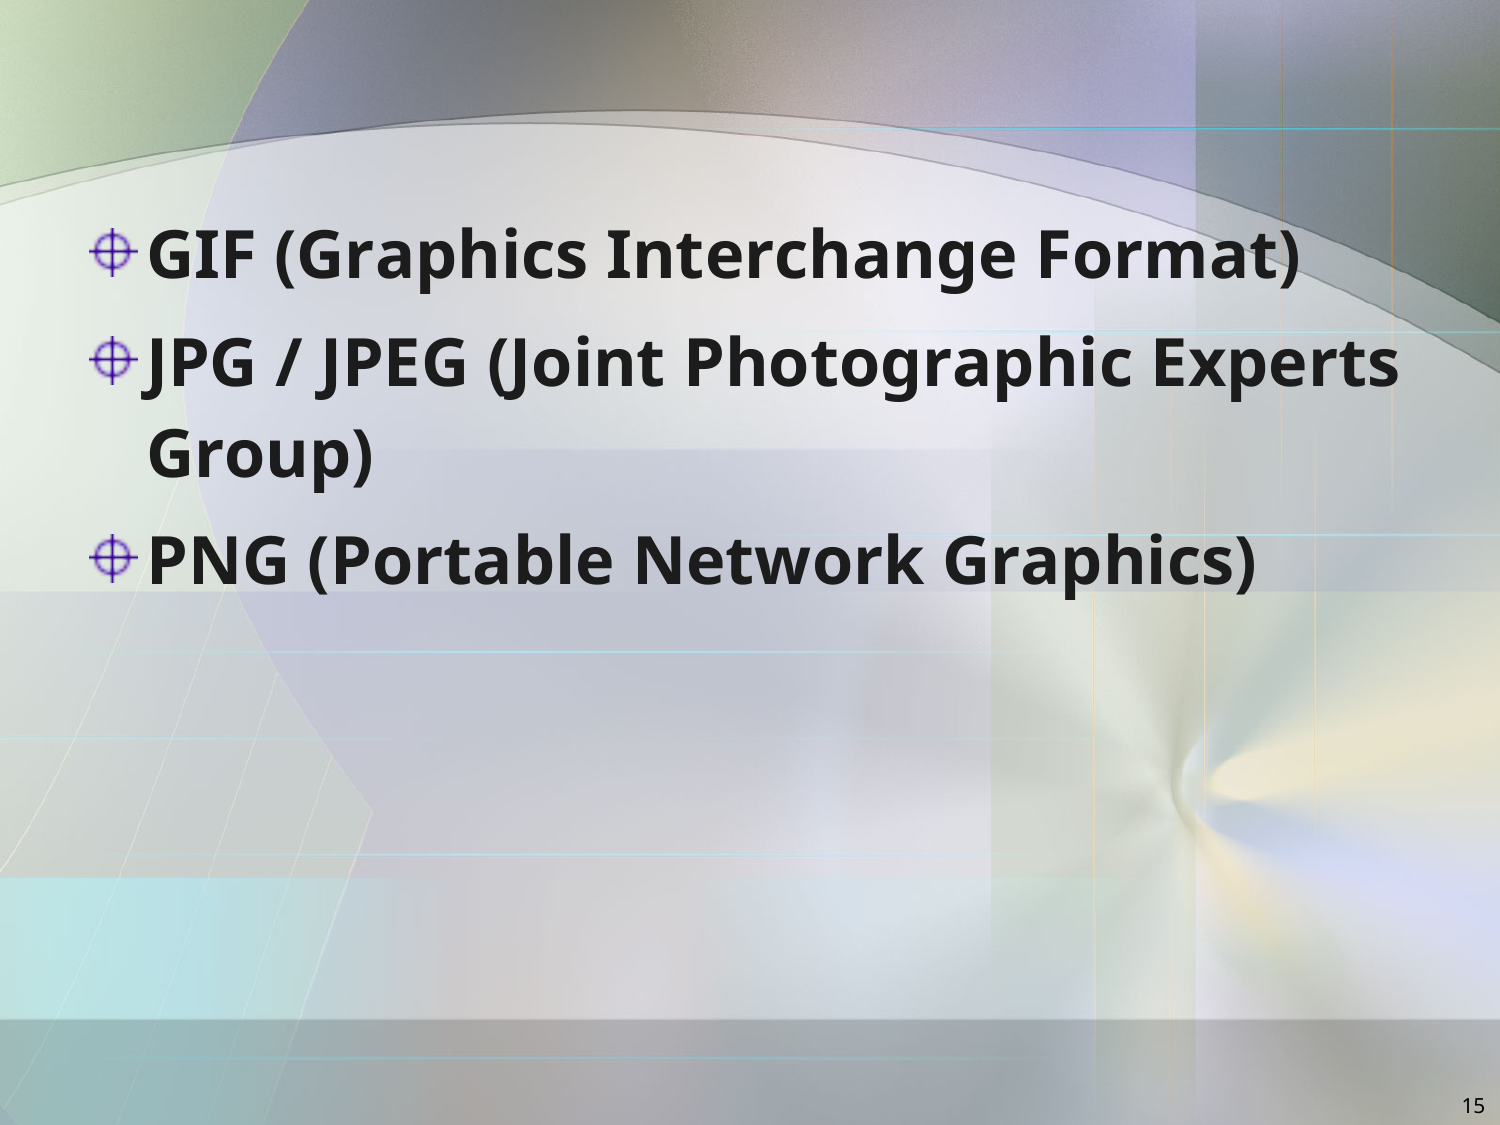

#
GIF (Graphics Interchange Format)
JPG / JPEG (Joint Photographic Experts Group)
PNG (Portable Network Graphics)
15